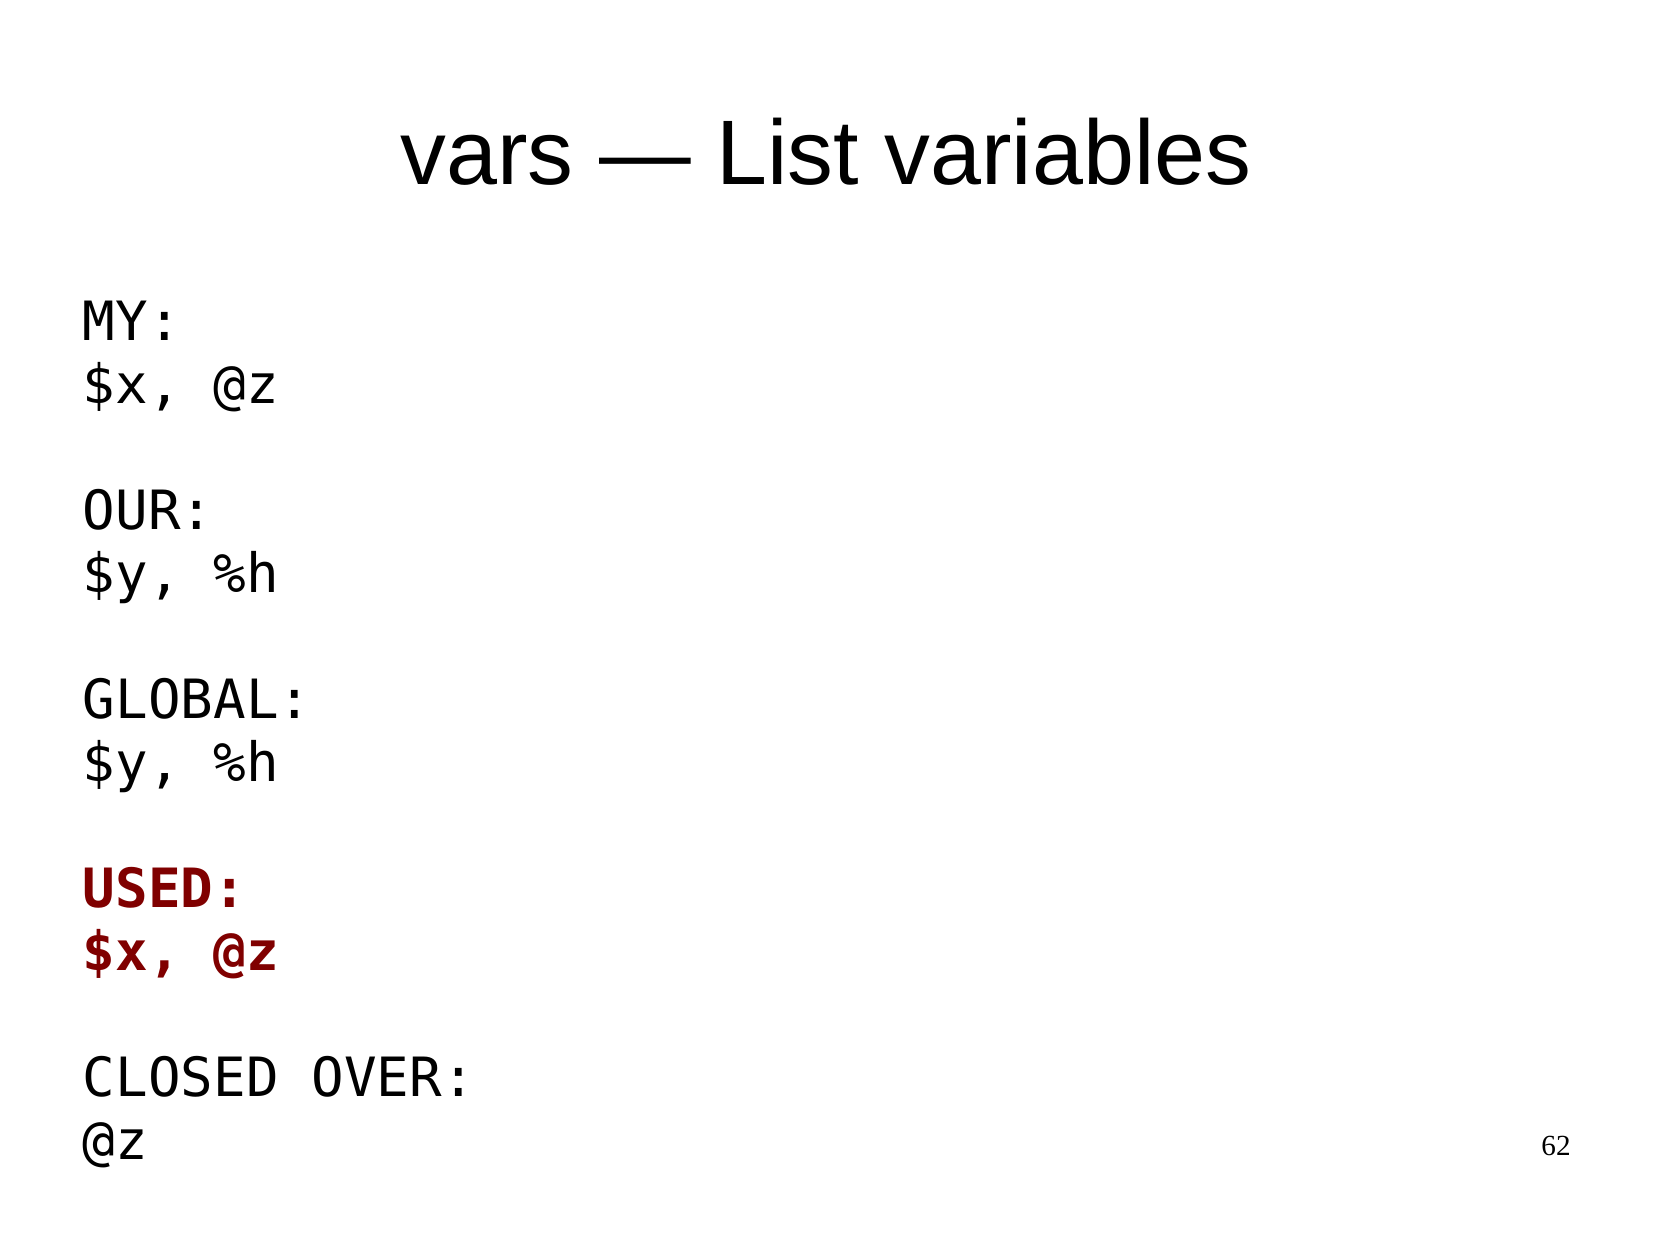

# vars — List variables
MY:
$x, @z
OUR:
$y, %h
GLOBAL:
$y, %h
USED:
$x, @z
CLOSED OVER:
@z
62